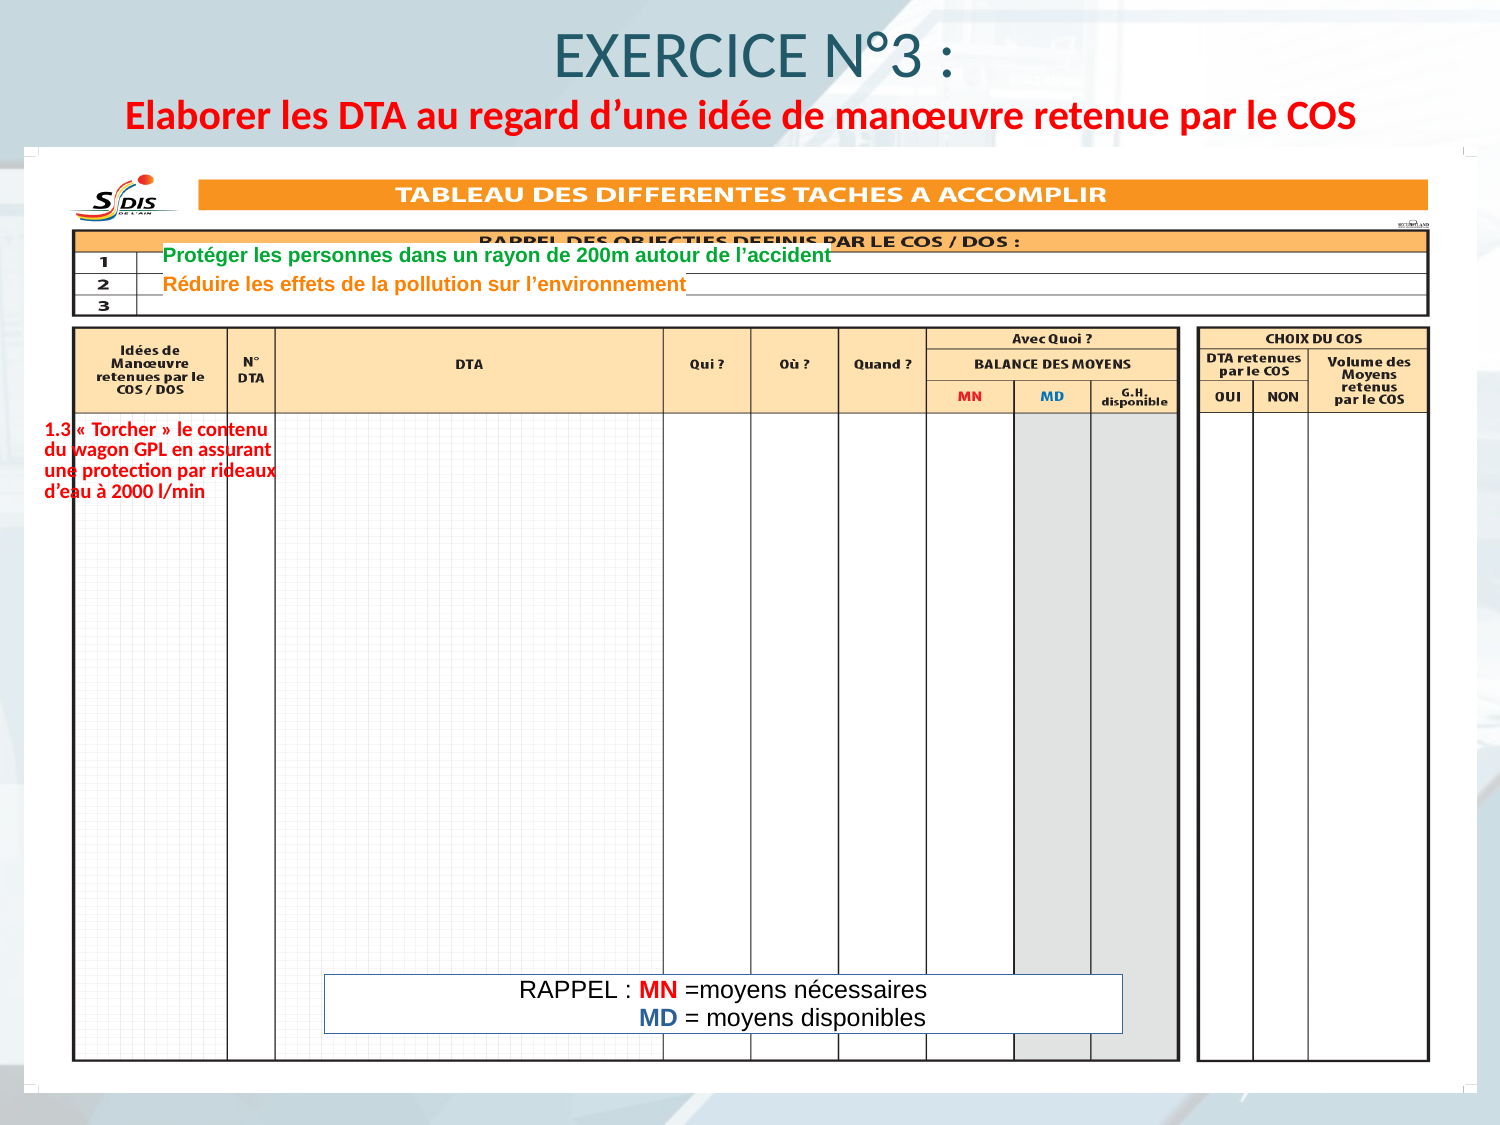

# EXERCICE N°3 :
 Elaborer les DTA au regard d’une idée de manœuvre retenue par le COS
Protéger les personnes dans un rayon de 200m autour de l’accident
Réduire les effets de la pollution sur l’environnement
1.3 « Torcher » le contenu
du wagon GPL en assurant
une protection par rideaux
d’eau à 2000 l/min
RAPPEL : MN =moyens nécessaires
 MD = moyens disponibles